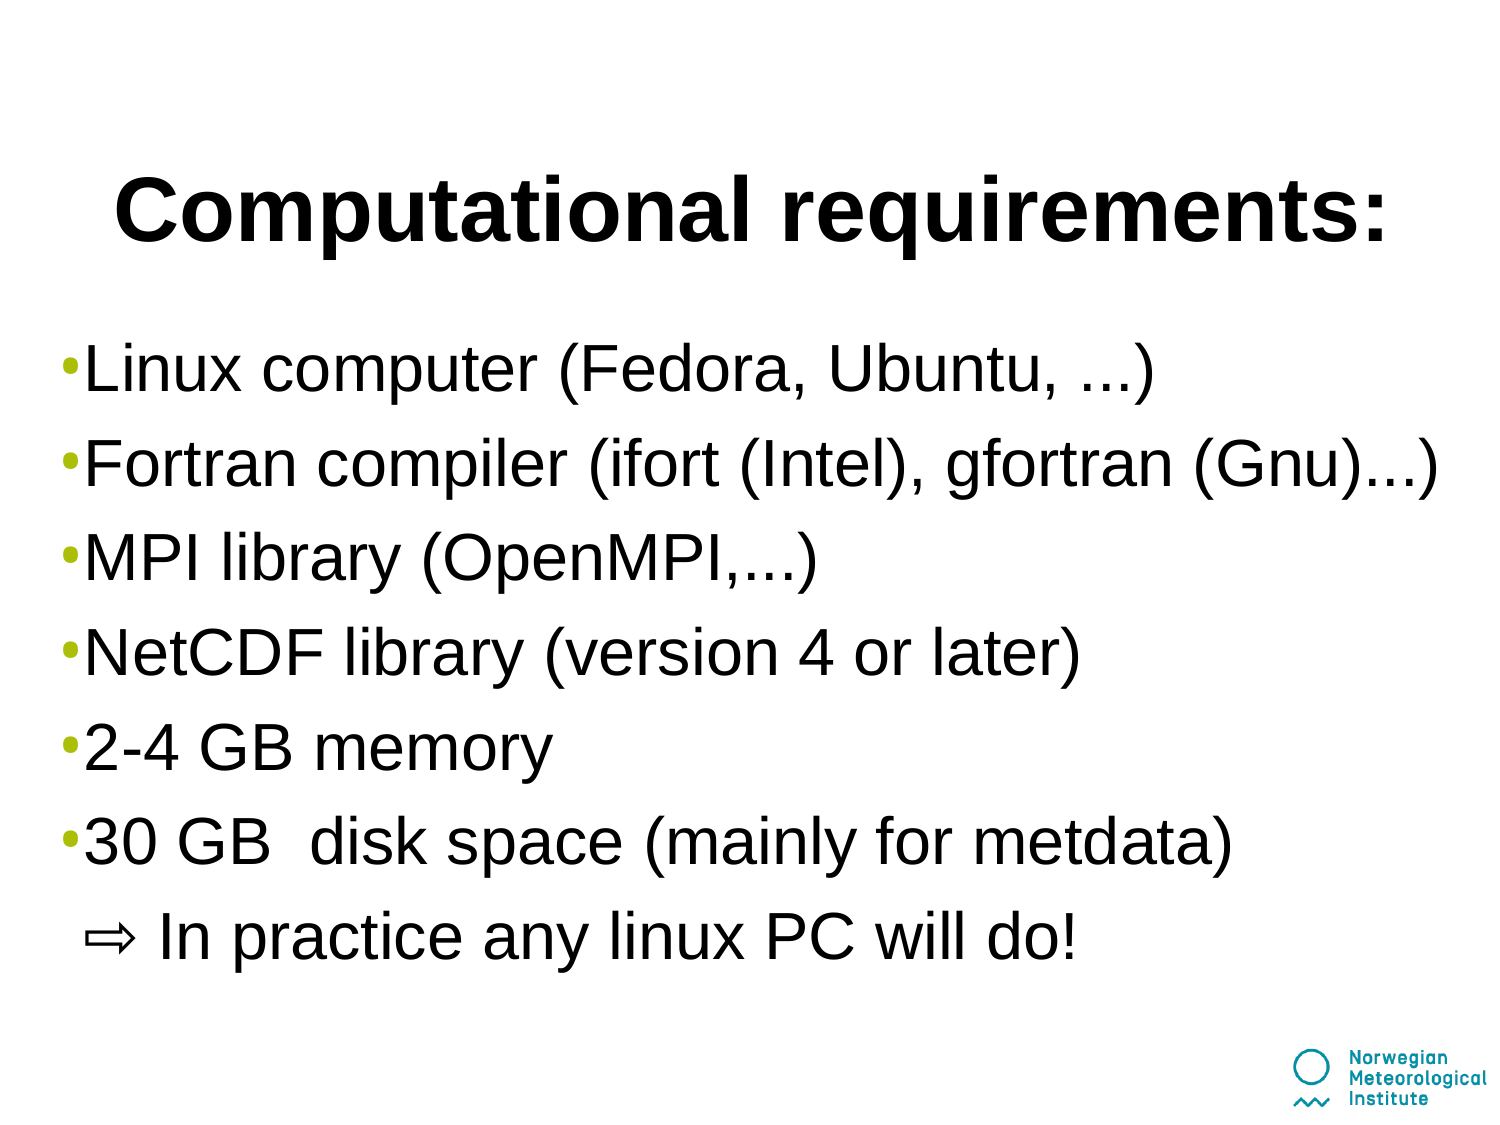

# Computational requirements:
Linux computer (Fedora, Ubuntu, ...)
Fortran compiler (ifort (Intel), gfortran (Gnu)...)
MPI library (OpenMPI,...)
NetCDF library (version 4 or later)
2-4 GB memory
30 GB disk space (mainly for metdata)
⇨ In practice any linux PC will do!